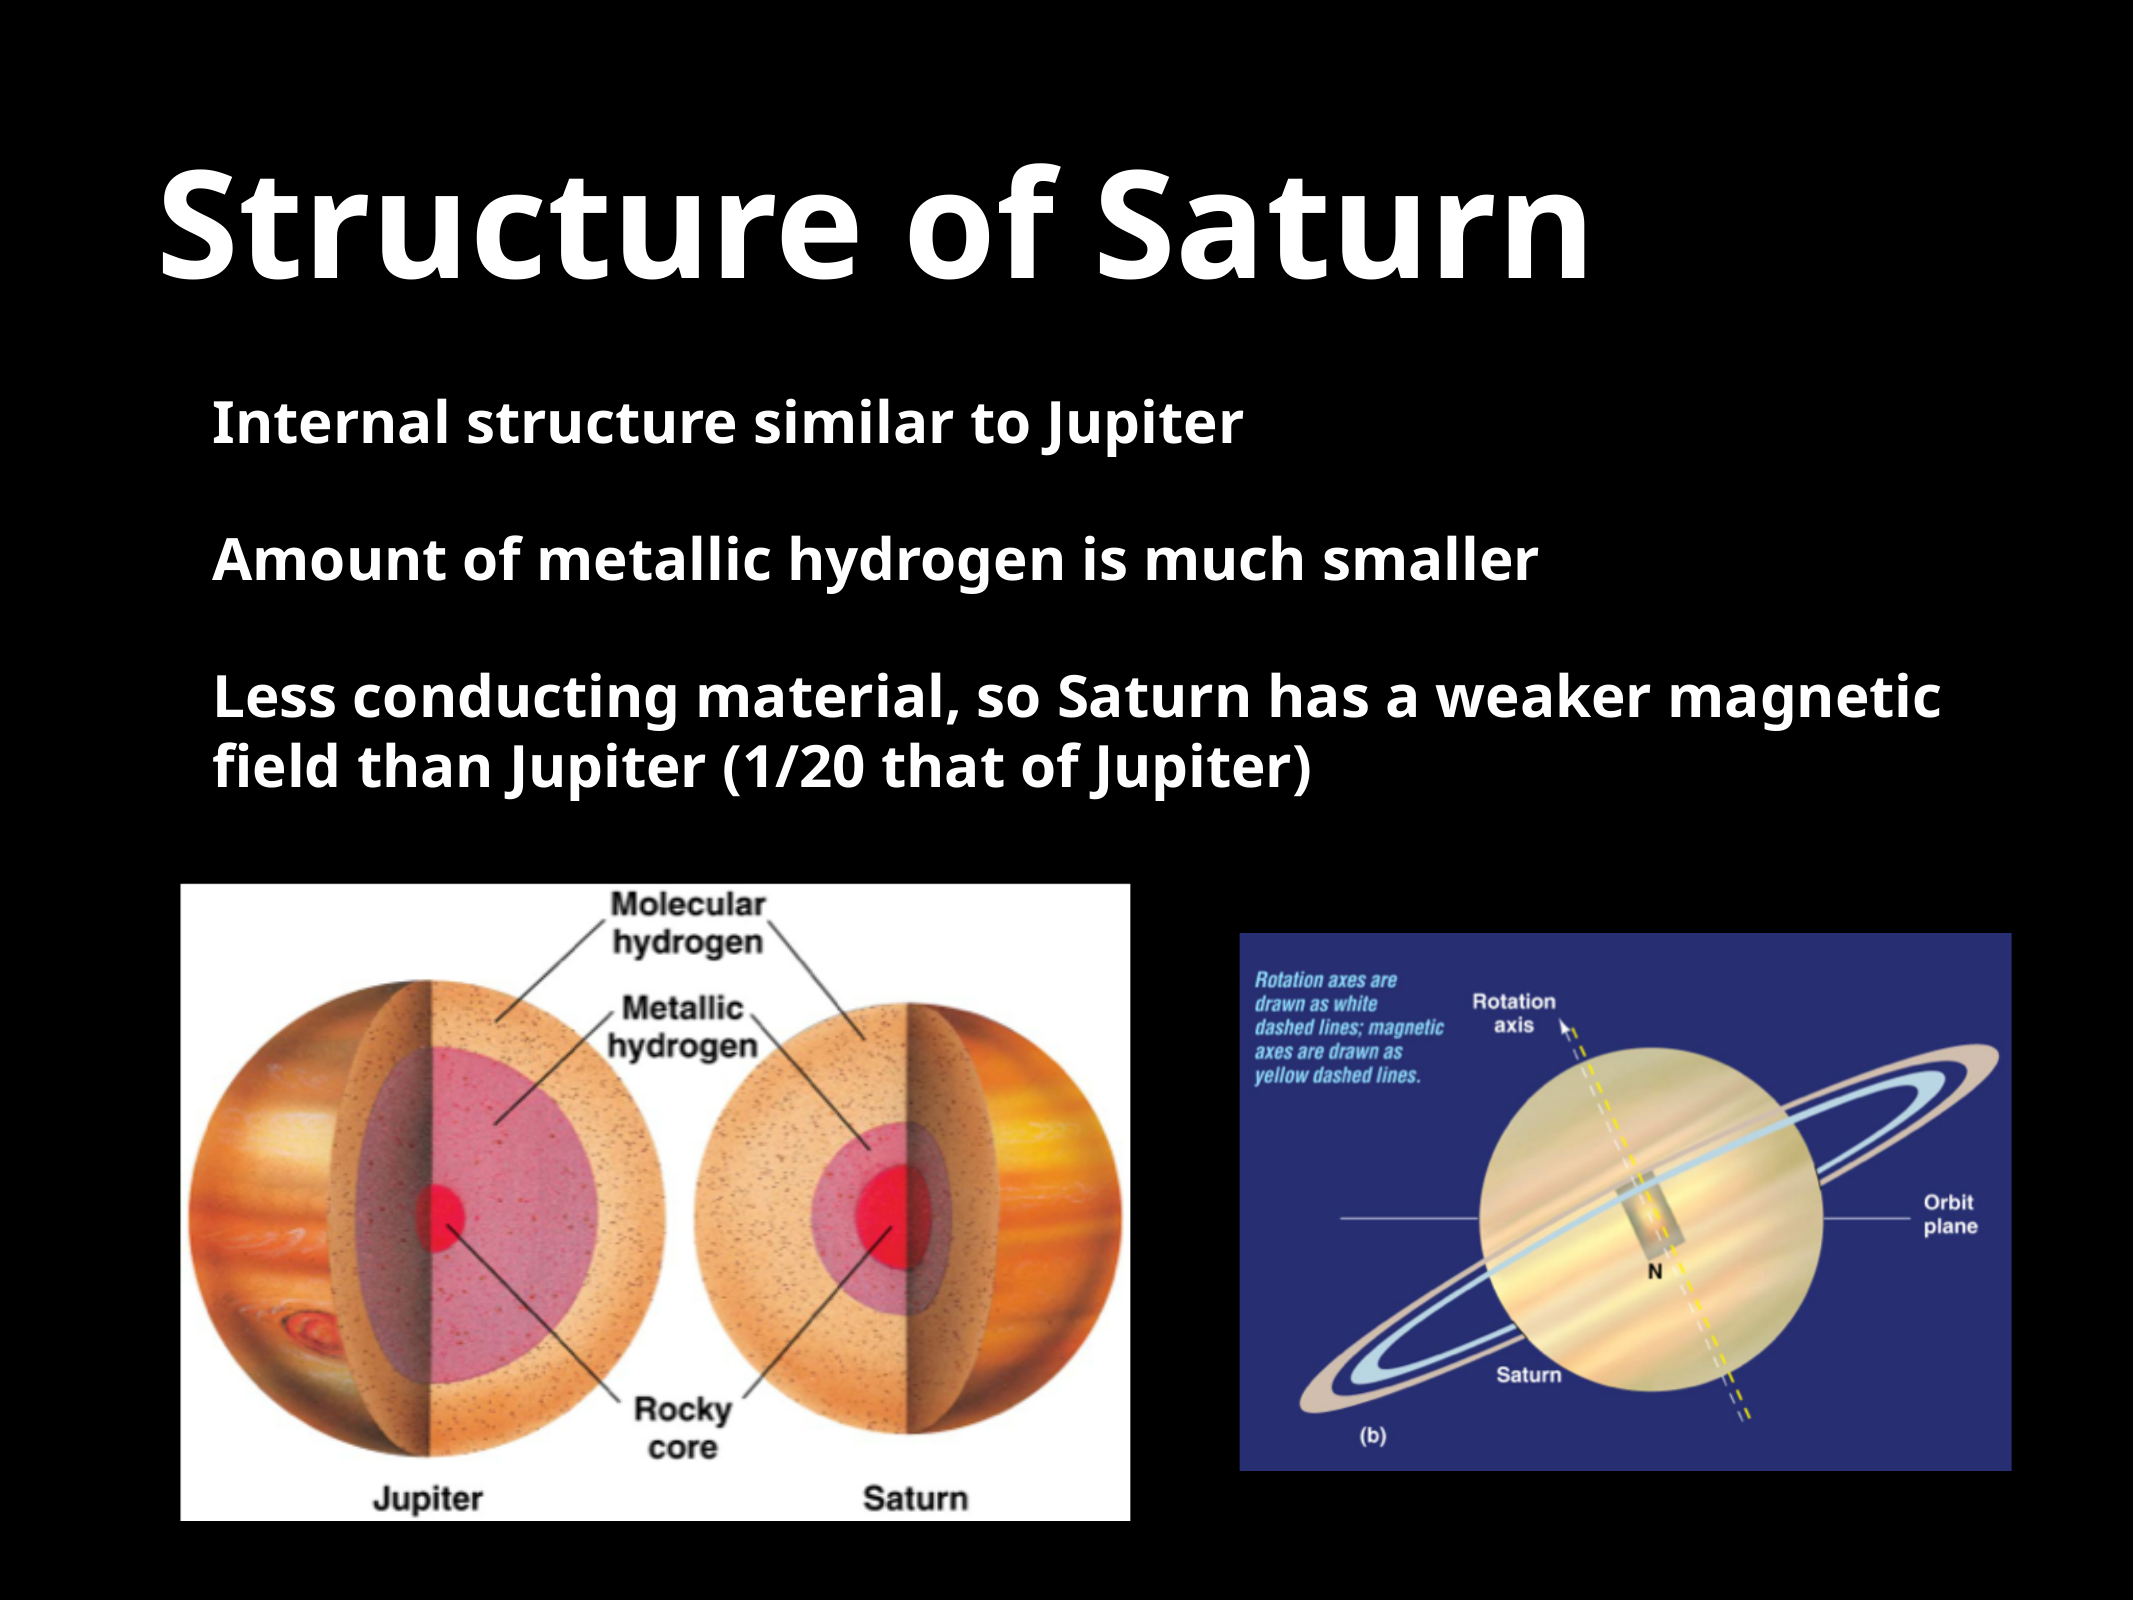

# Structure of Saturn
Internal structure similar to Jupiter
Amount of metallic hydrogen is much smaller
Less conducting material, so Saturn has a weaker magnetic field than Jupiter (1/20 that of Jupiter)